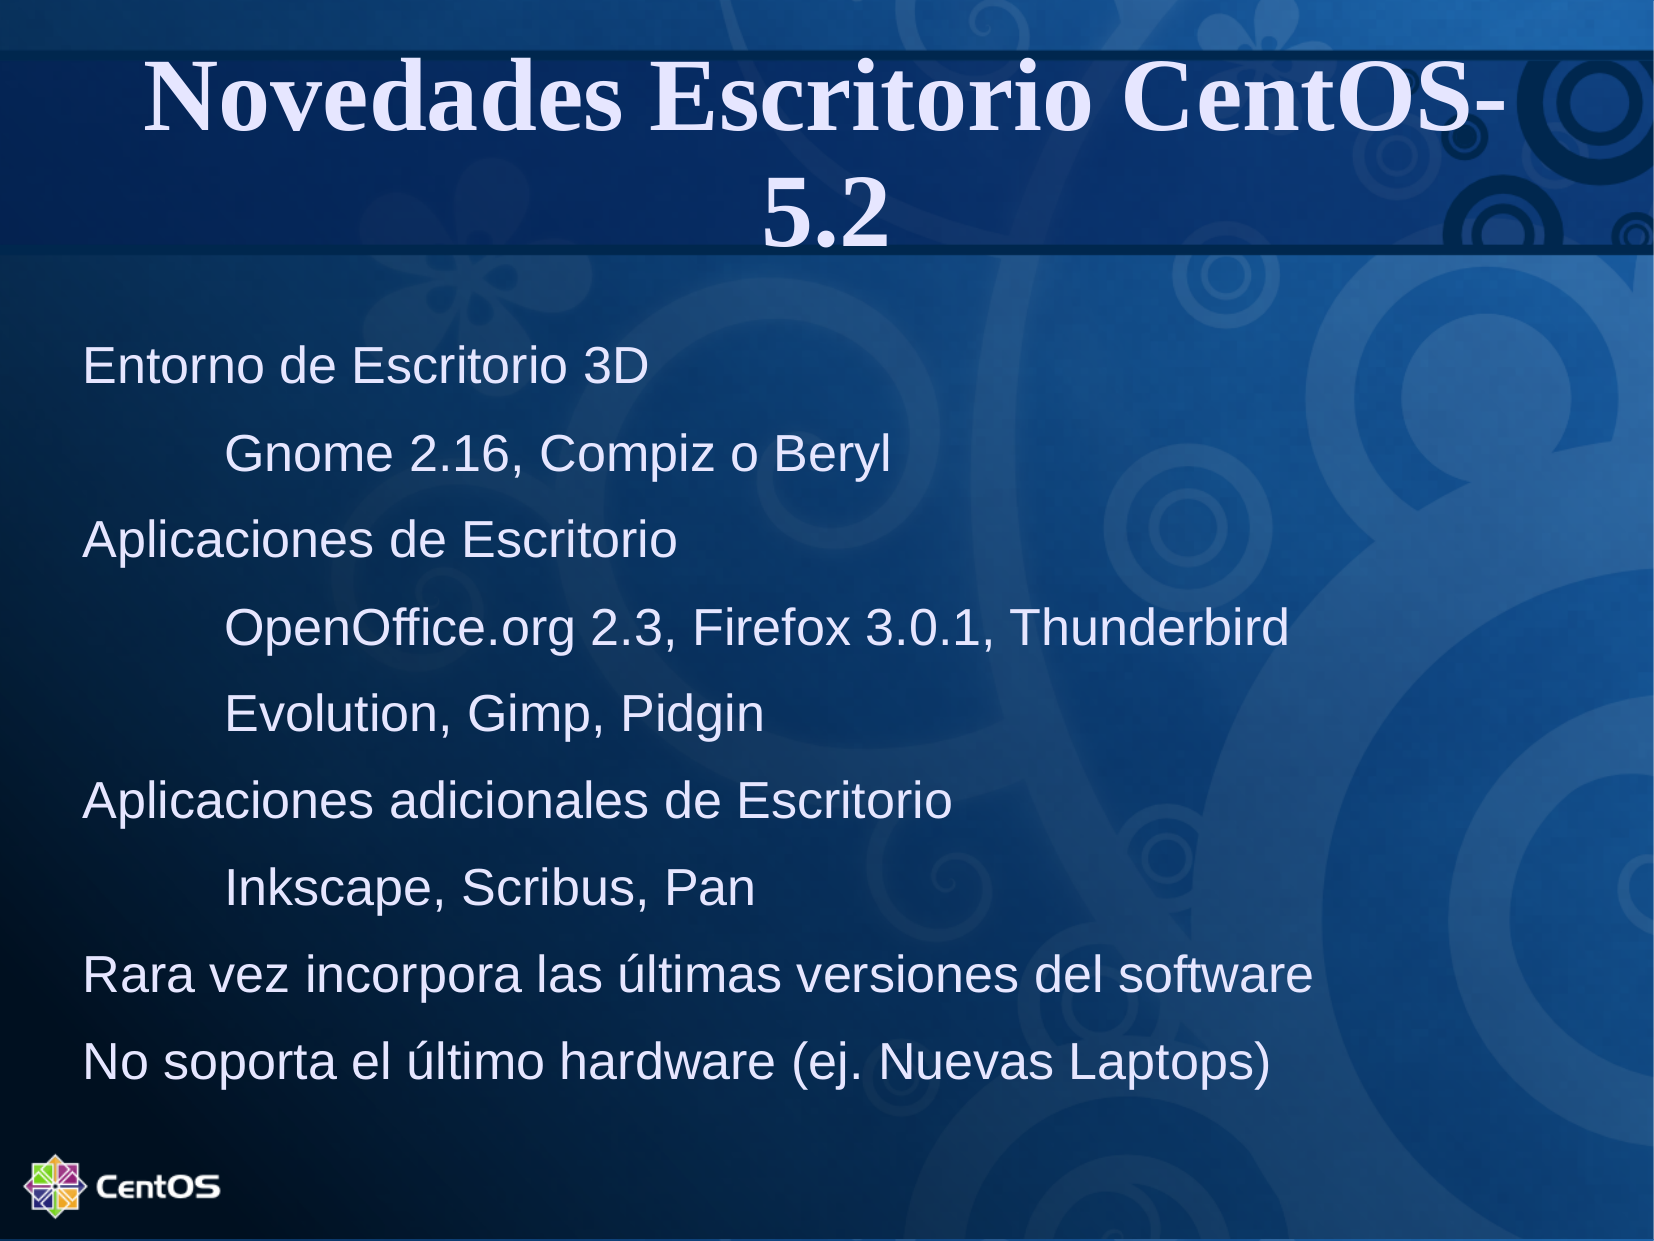

# Novedades Escritorio CentOS-5.2
Entorno de Escritorio 3D
Gnome 2.16, Compiz o Beryl
Aplicaciones de Escritorio
OpenOffice.org 2.3, Firefox 3.0.1, Thunderbird
Evolution, Gimp, Pidgin
Aplicaciones adicionales de Escritorio
Inkscape, Scribus, Pan
Rara vez incorpora las últimas versiones del software
No soporta el último hardware (ej. Nuevas Laptops)